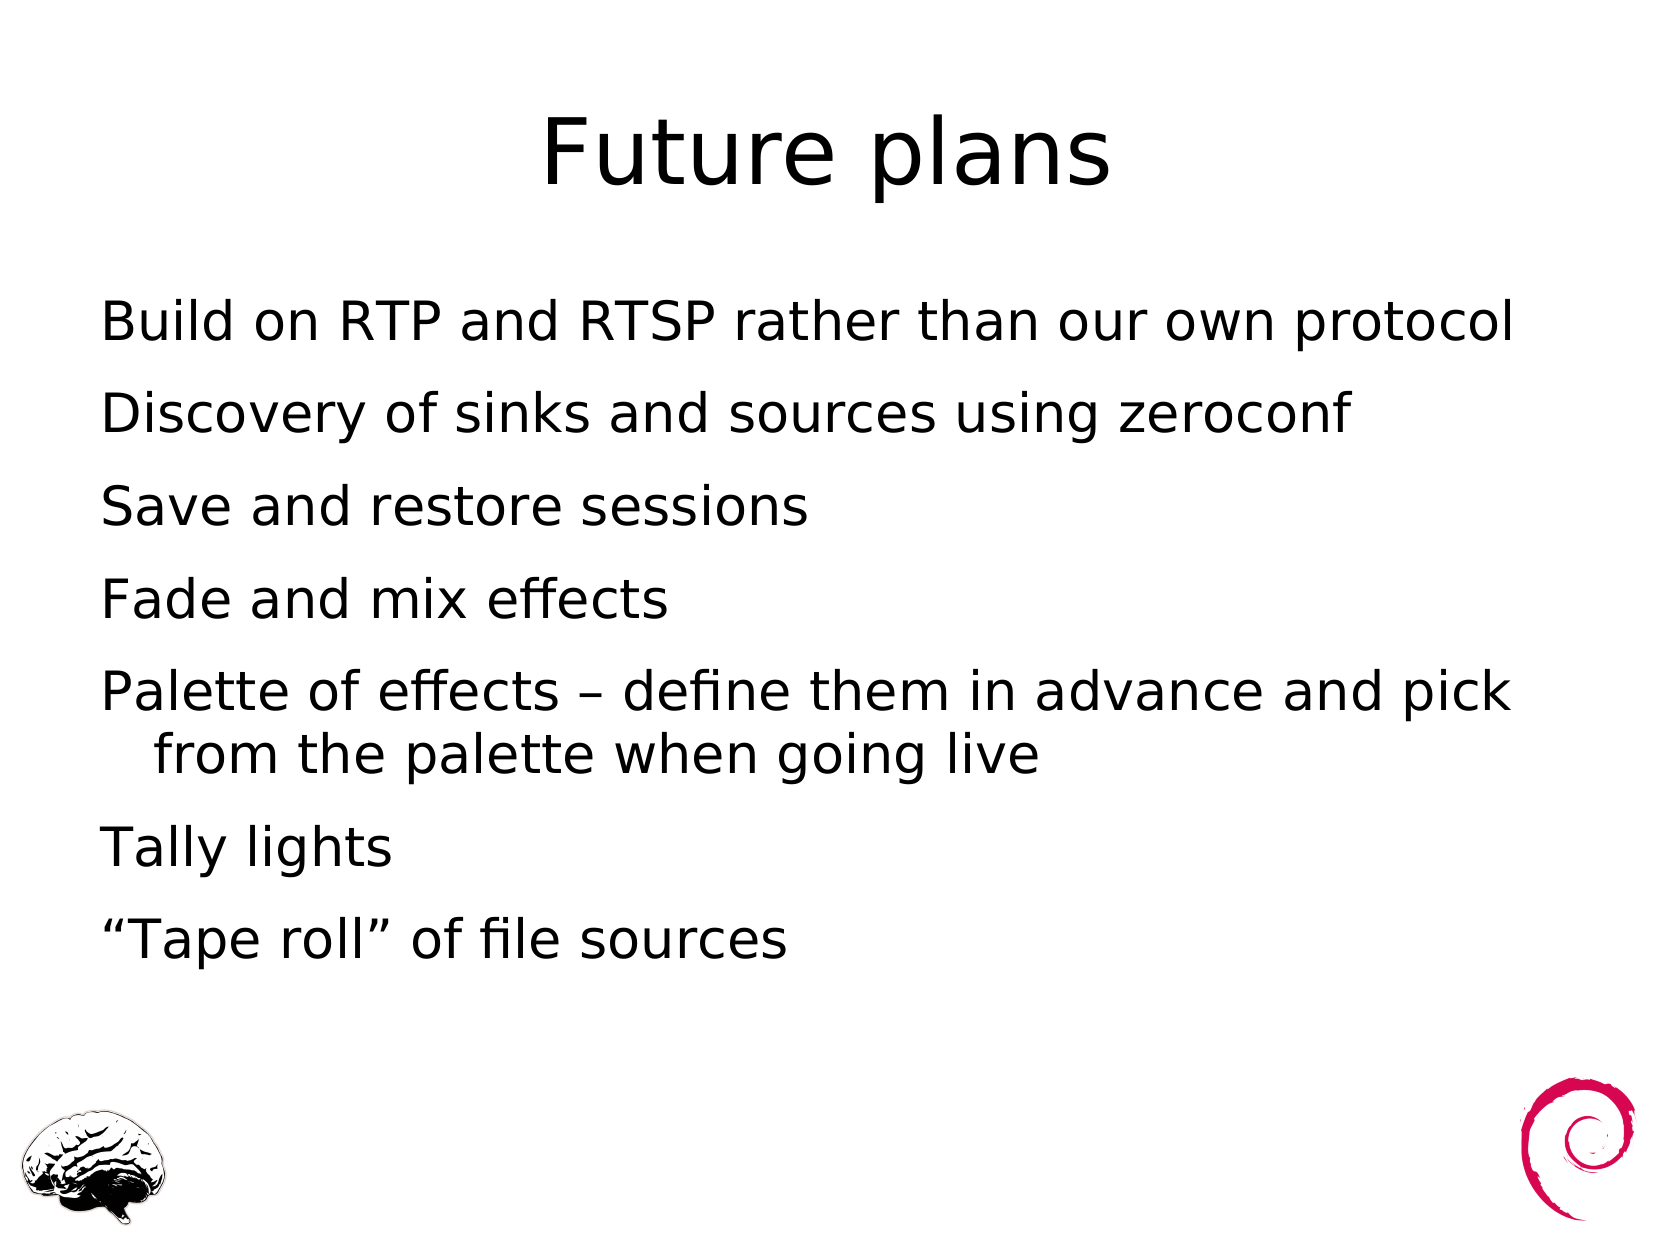

# Future plans
Build on RTP and RTSP rather than our own protocol
Discovery of sinks and sources using zeroconf
Save and restore sessions
Fade and mix effects
Palette of effects – define them in advance and pick from the palette when going live
Tally lights
“Tape roll” of file sources